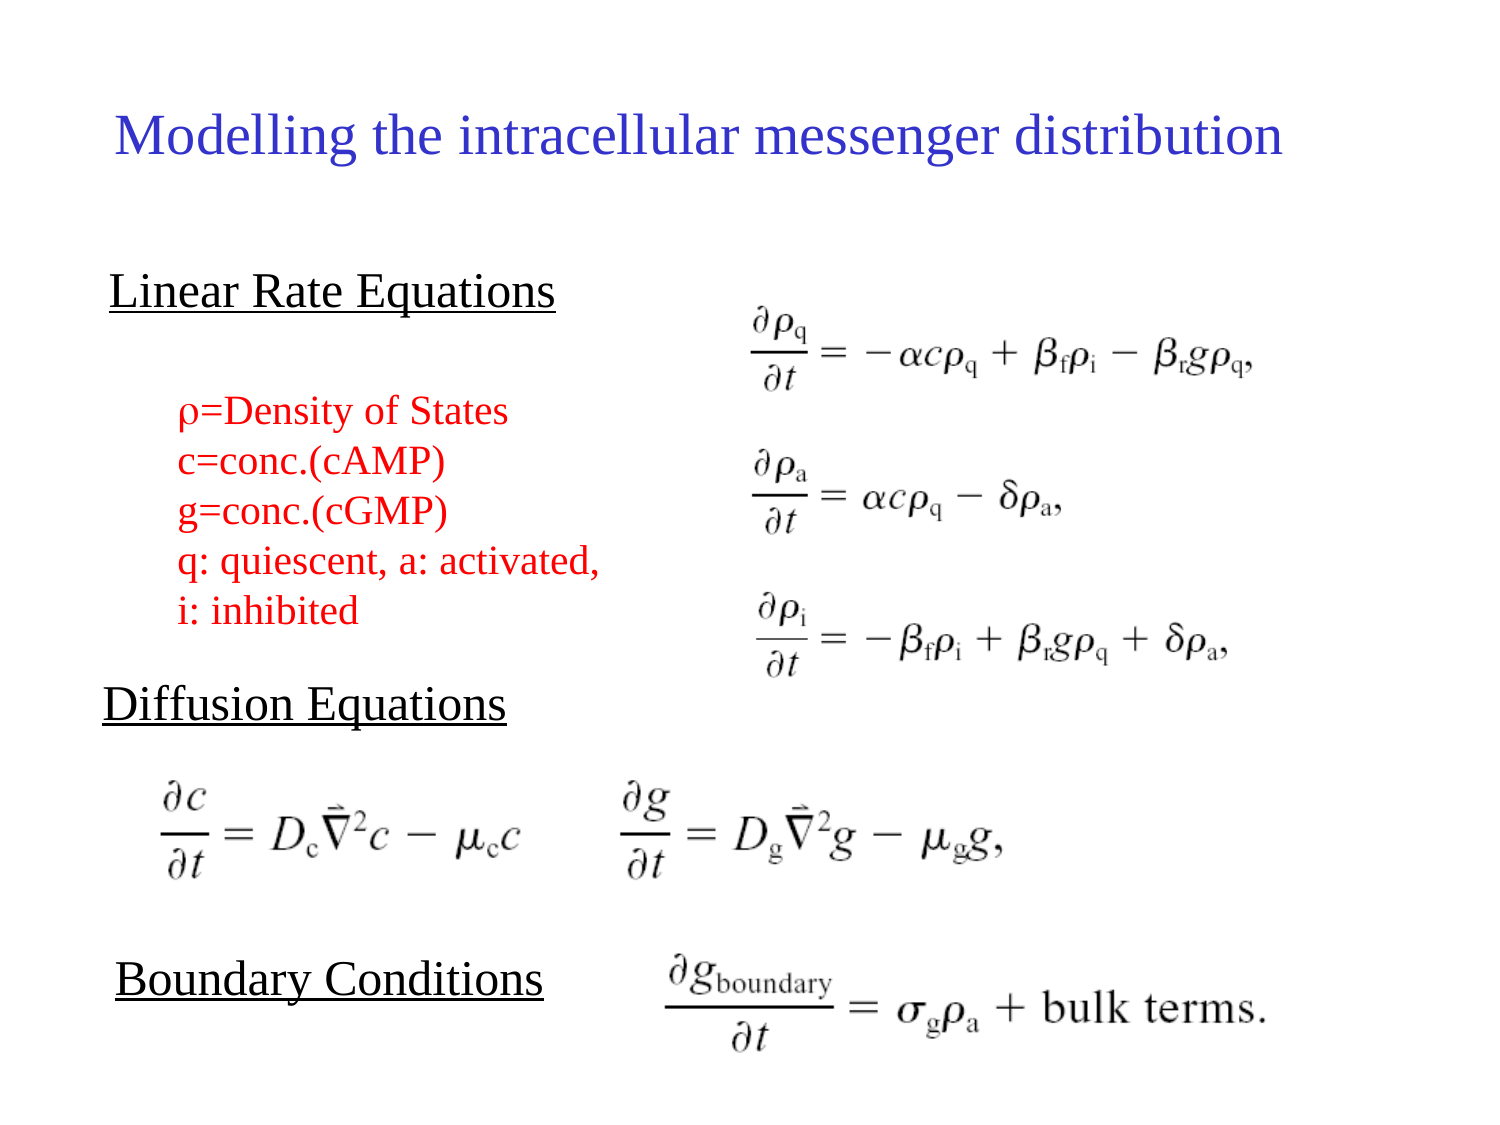

# Modelling the intracellular messenger distribution
Linear Rate Equations
=Density of States
c=conc.(cAMP)
g=conc.(cGMP)
q: quiescent, a: activated,
i: inhibited
Diffusion Equations
Boundary Conditions